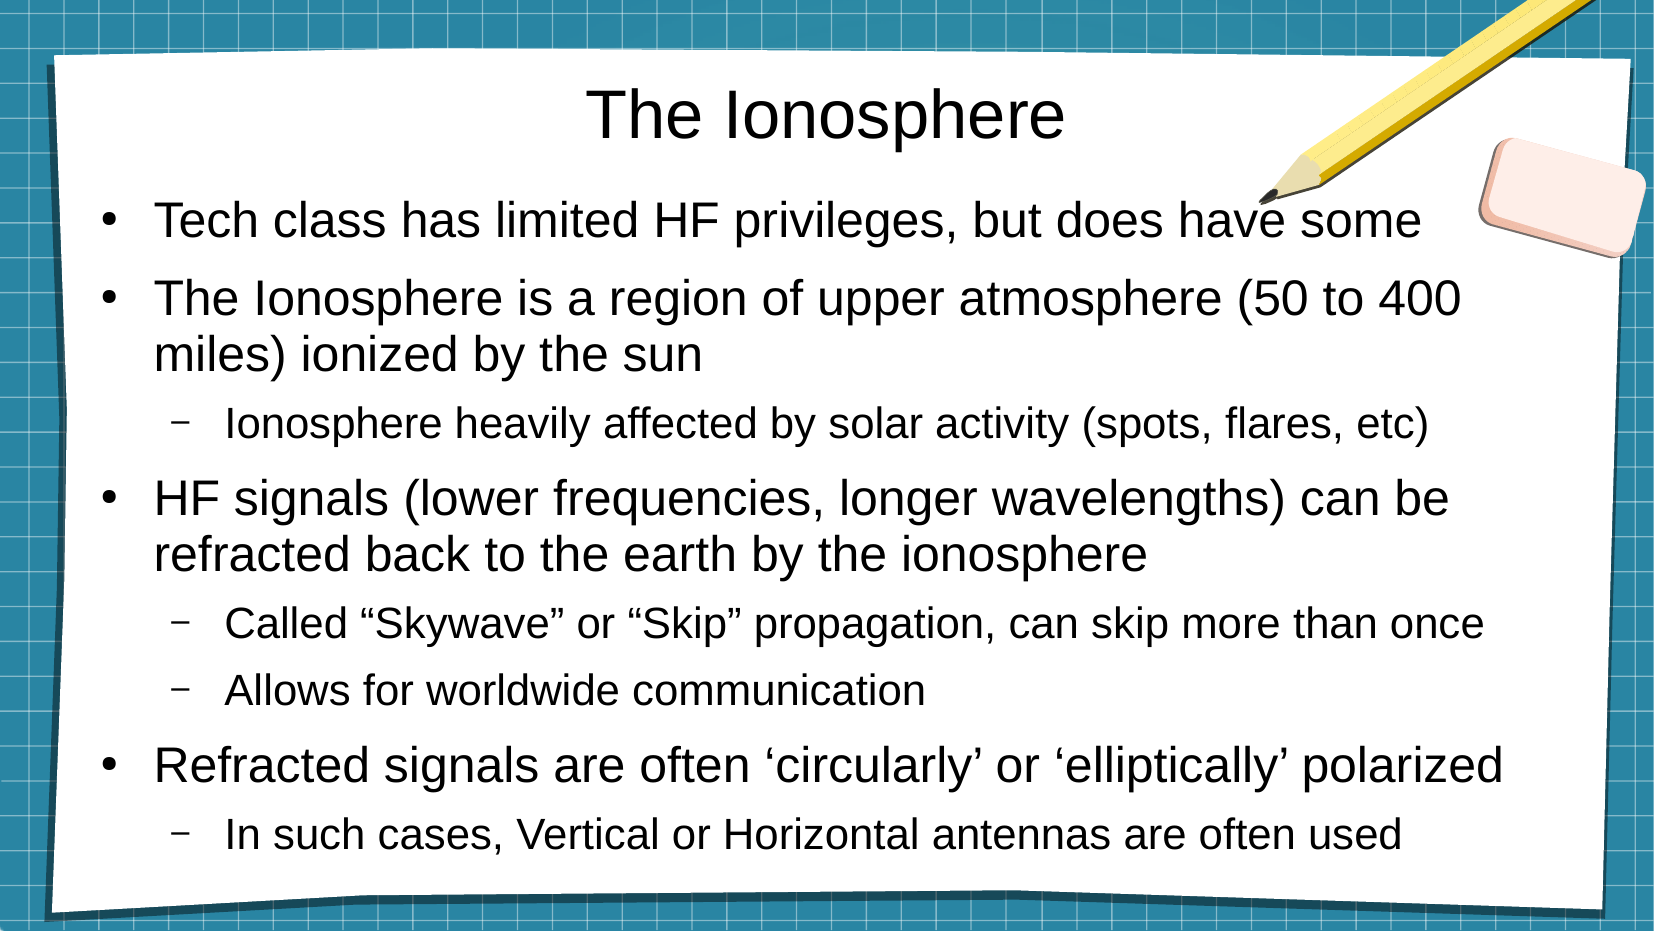

# The Ionosphere
Tech class has limited HF privileges, but does have some
The Ionosphere is a region of upper atmosphere (50 to 400 miles) ionized by the sun
Ionosphere heavily affected by solar activity (spots, flares, etc)
HF signals (lower frequencies, longer wavelengths) can be refracted back to the earth by the ionosphere
Called “Skywave” or “Skip” propagation, can skip more than once
Allows for worldwide communication
Refracted signals are often ‘circularly’ or ‘elliptically’ polarized
In such cases, Vertical or Horizontal antennas are often used